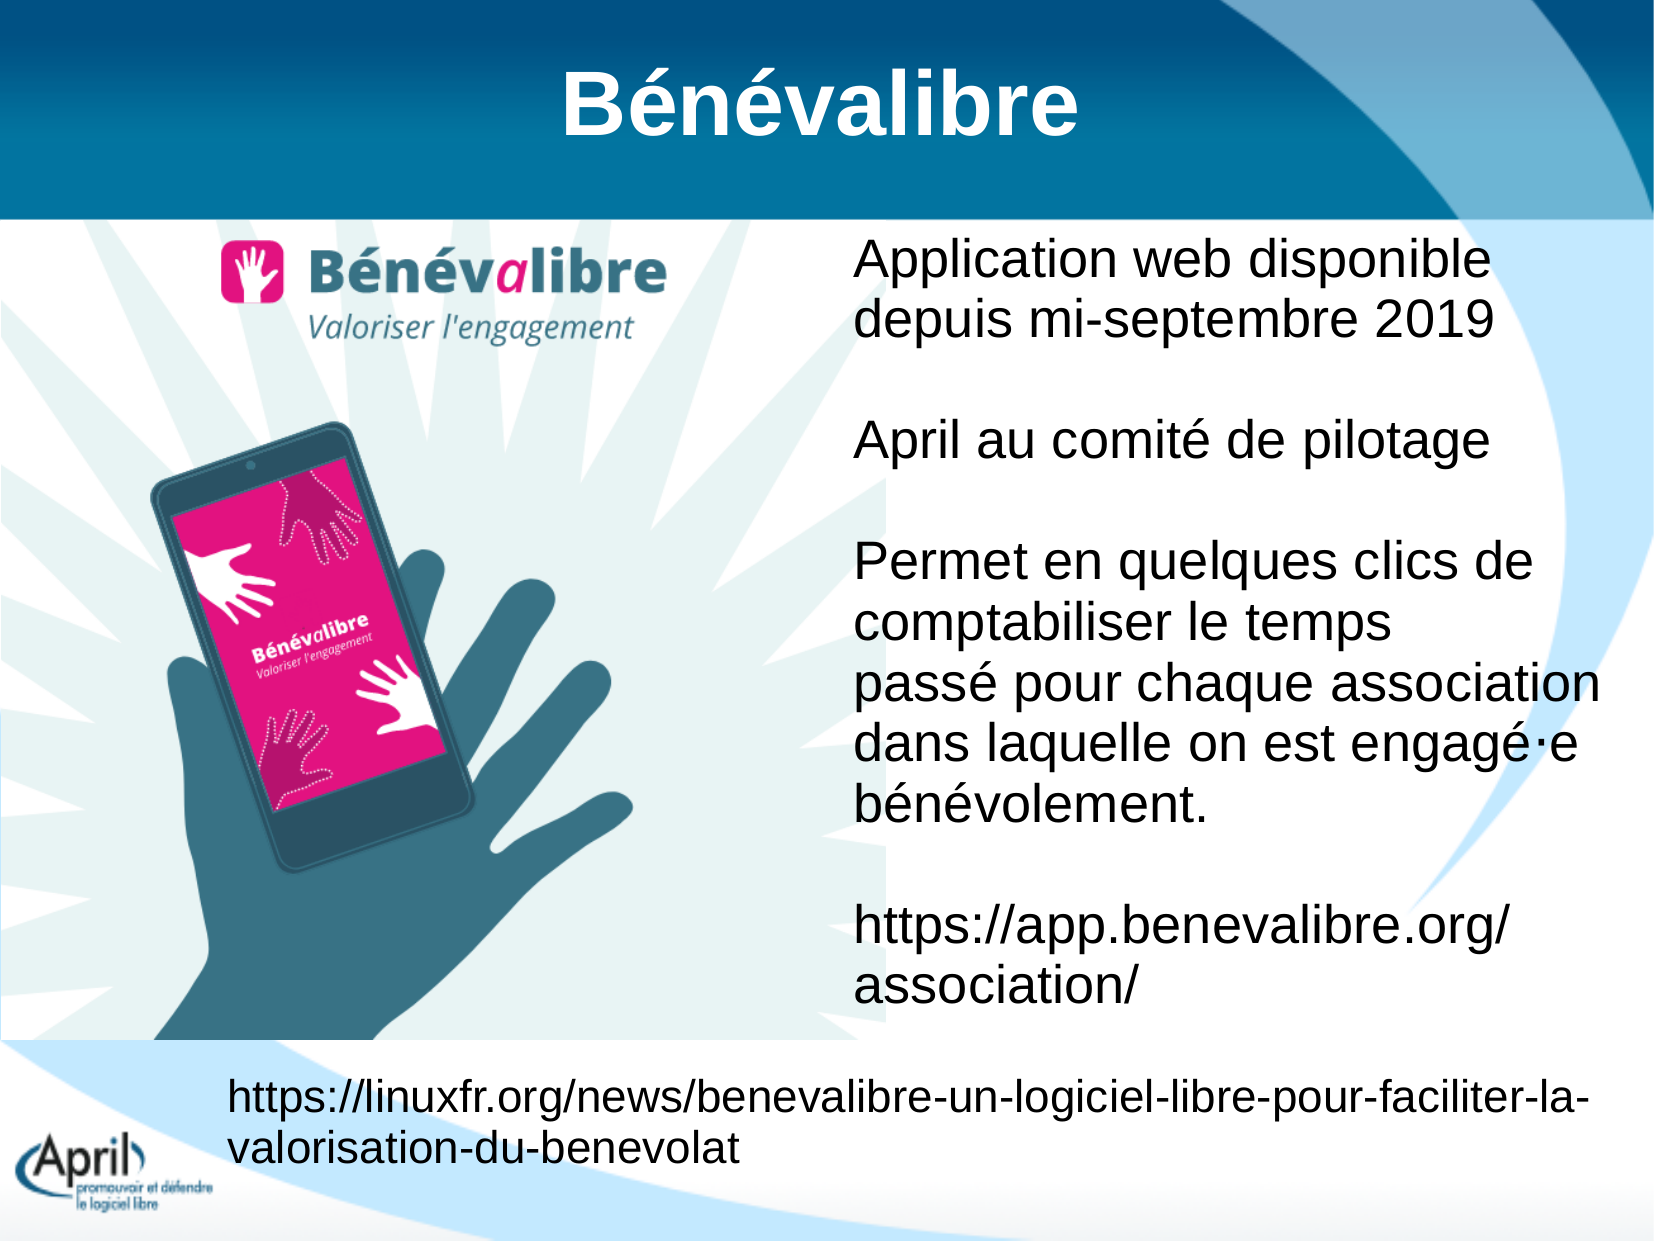

# Bénévalibre
Application web disponible depuis mi-septembre 2019
April au comité de pilotage
Permet en quelques clics de comptabiliser le temps
passé pour chaque association dans laquelle on est engagé⋅e bénévolement.
https://app.benevalibre.org/association/
https://linuxfr.org/news/benevalibre-un-logiciel-libre-pour-faciliter-la-valorisation-du-benevolat